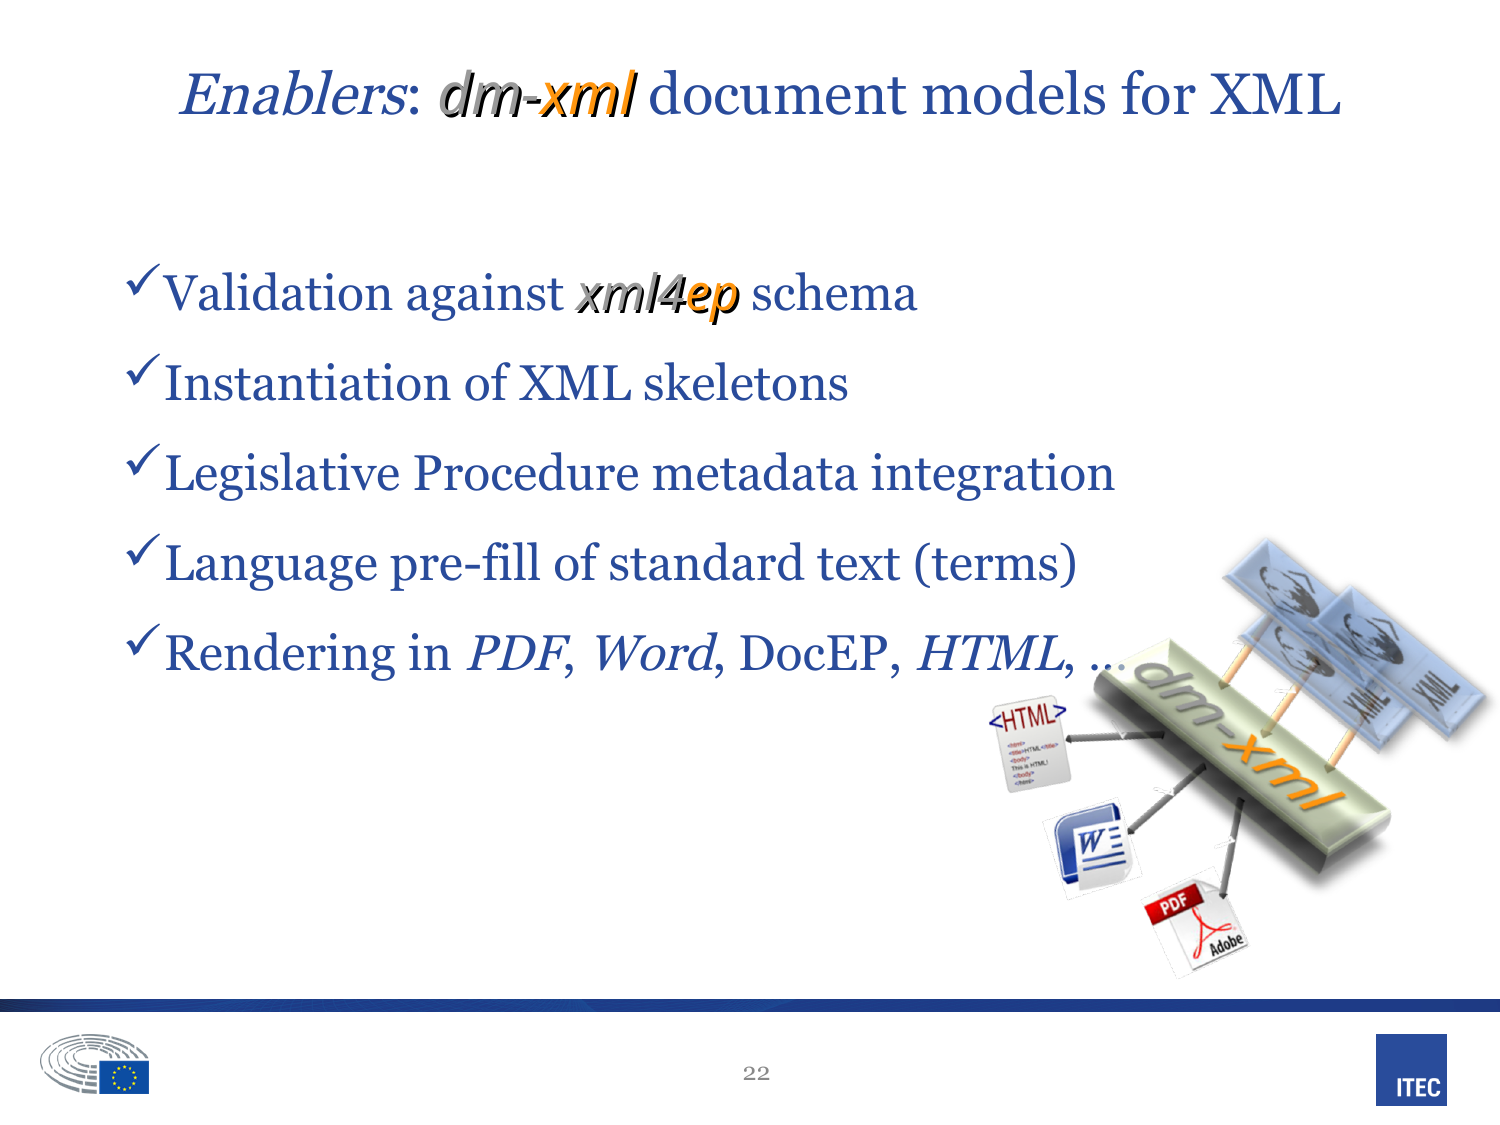

Enablers: dm-xml document models for XML
Validation against xml4ep schema
Instantiation of XML skeletons
Legislative Procedure metadata integration
Language pre-fill of standard text (terms)
Rendering in PDF, Word, DocEP, HTML, …